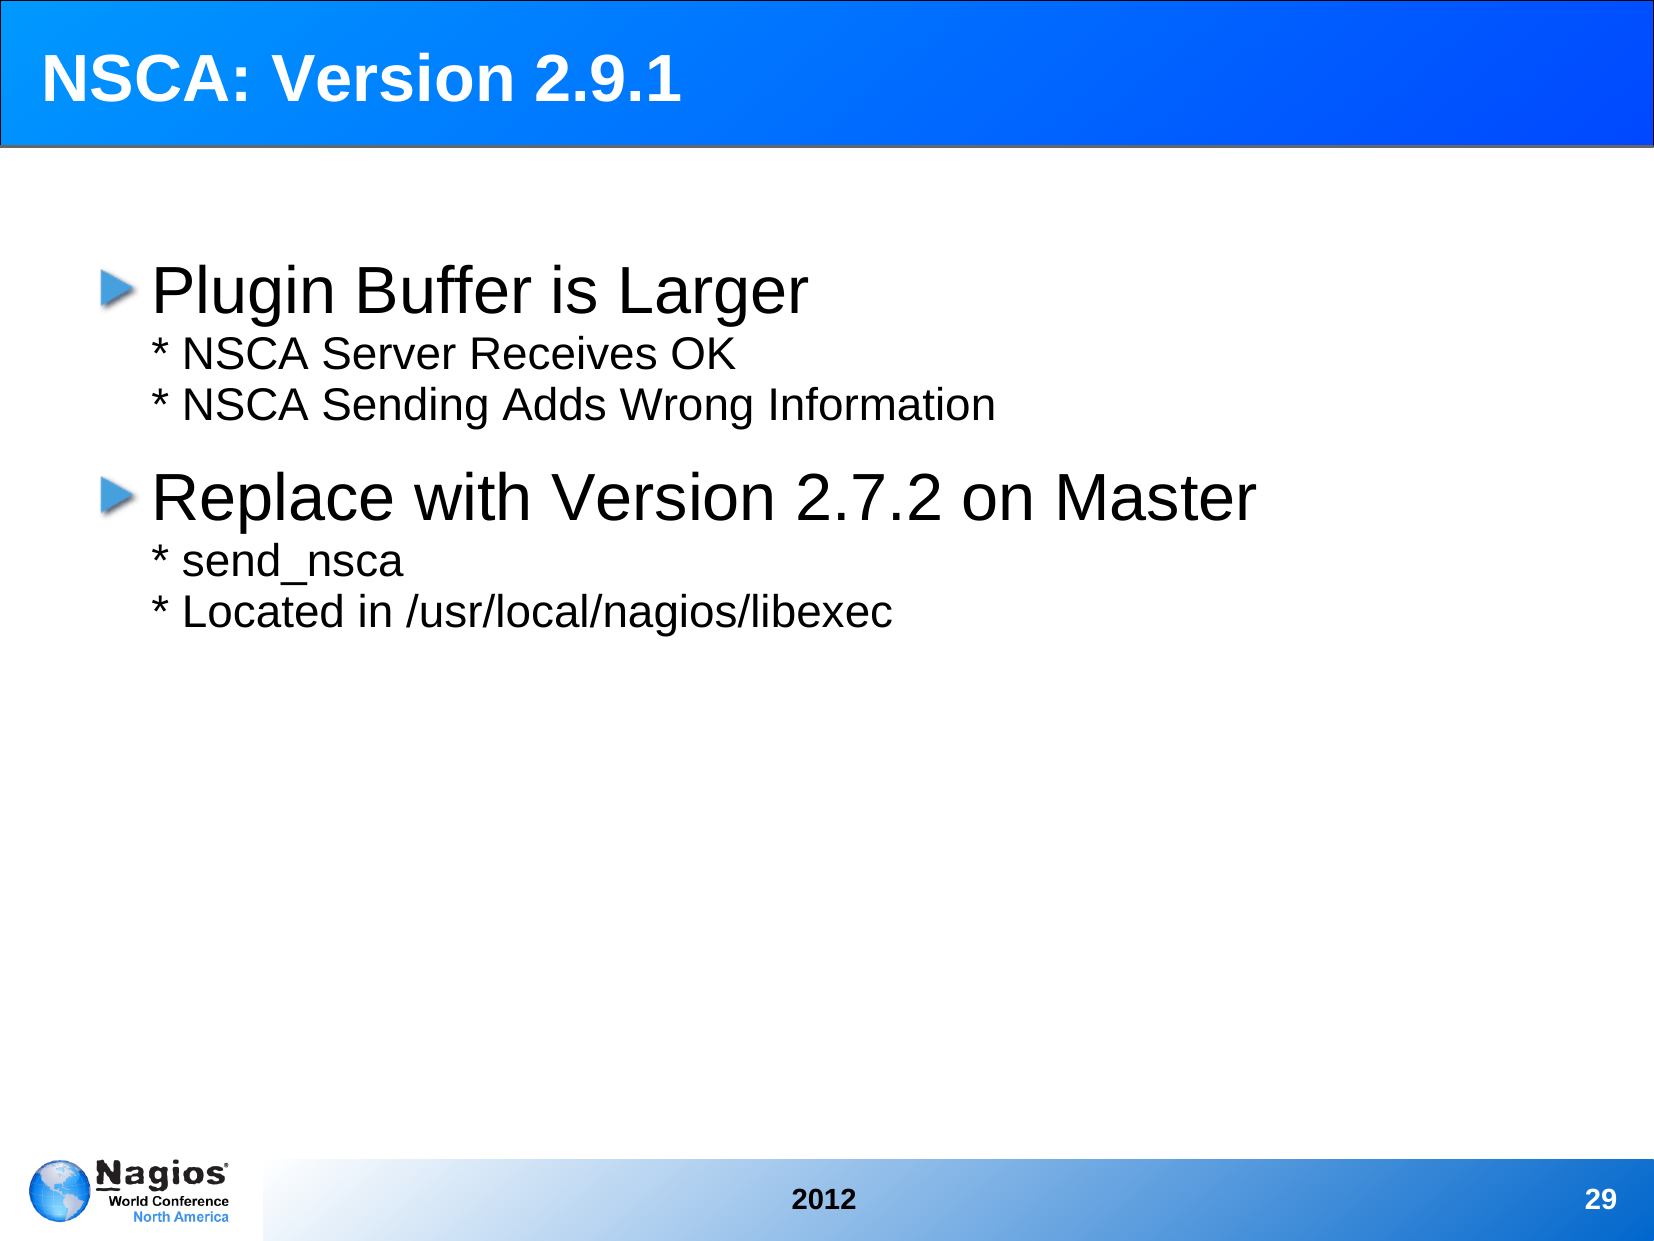

# NSCA: Version 2.9.1
Plugin Buffer is Larger
* NSCA Server Receives OK
* NSCA Sending Adds Wrong Information
Replace with Version 2.7.2 on Master
* send_nsca
* Located in /usr/local/nagios/libexec
2011
29